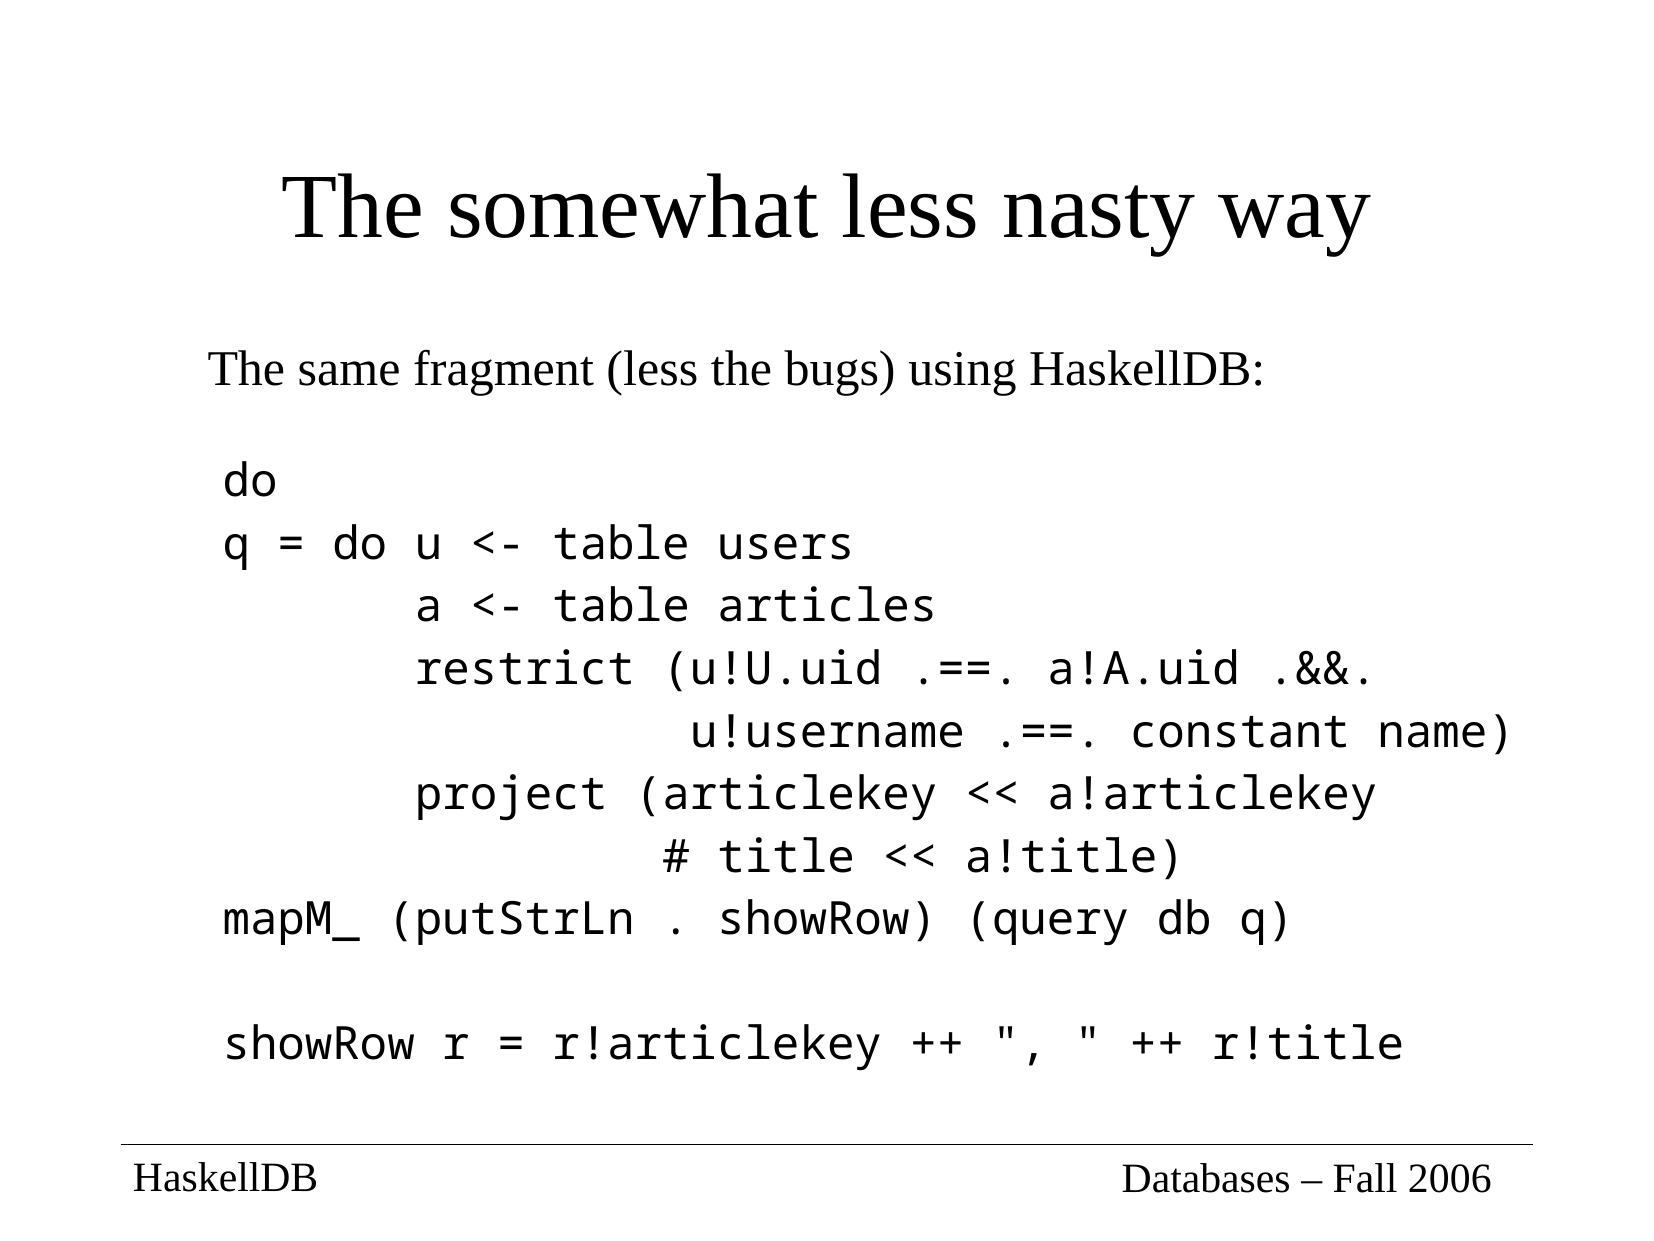

# The somewhat less nasty way
The same fragment (less the bugs) using HaskellDB:
do
q = do u <- table users
 a <- table articles
 restrict (u!U.uid .==. a!A.uid .&&.
 u!username .==. constant name)
 project (articlekey << a!articlekey
 # title << a!title)
mapM_ (putStrLn . showRow) (query db q)
showRow r = r!articlekey ++ ", " ++ r!title